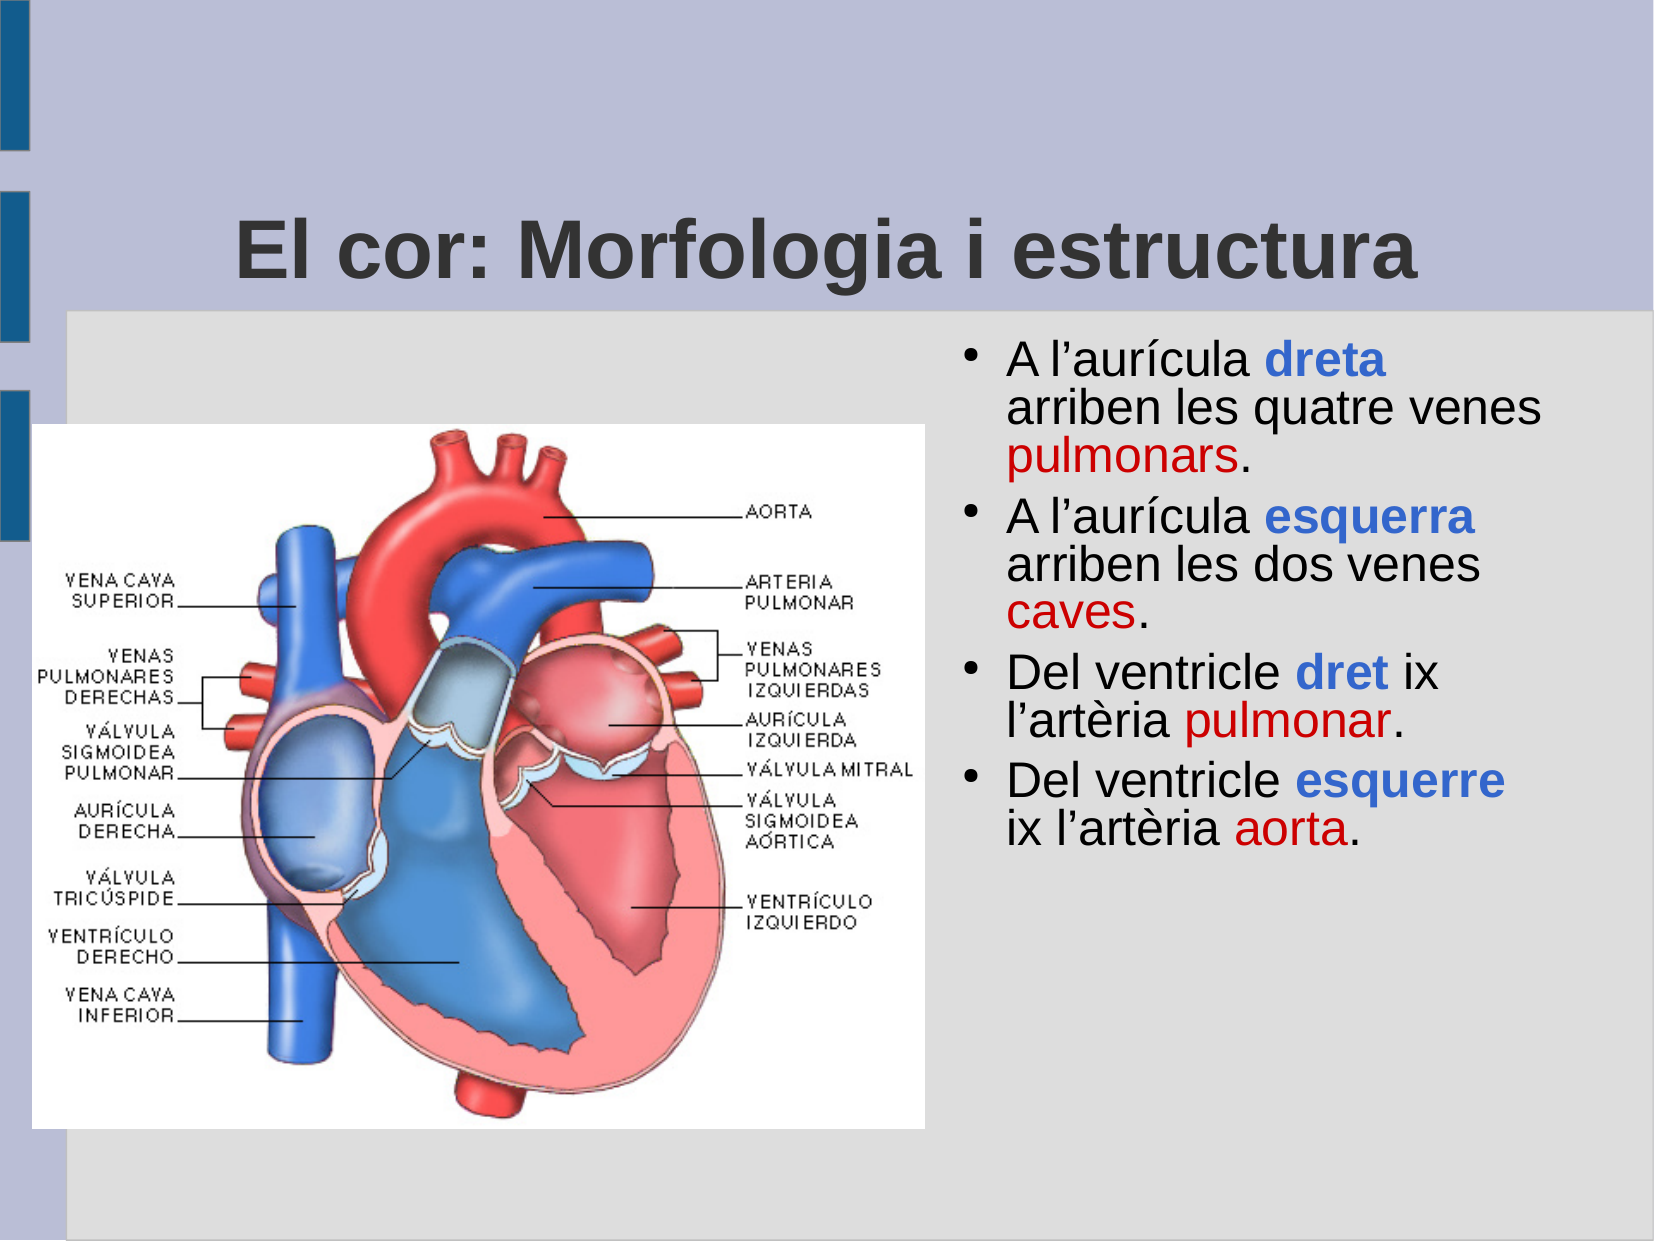

# El cor: Morfologia i estructura
A l’aurícula dreta arriben les quatre venes pulmonars.
A l’aurícula esquerra arriben les dos venes caves.
Del ventricle dret ix l’artèria pulmonar.
Del ventricle esquerre ix l’artèria aorta.